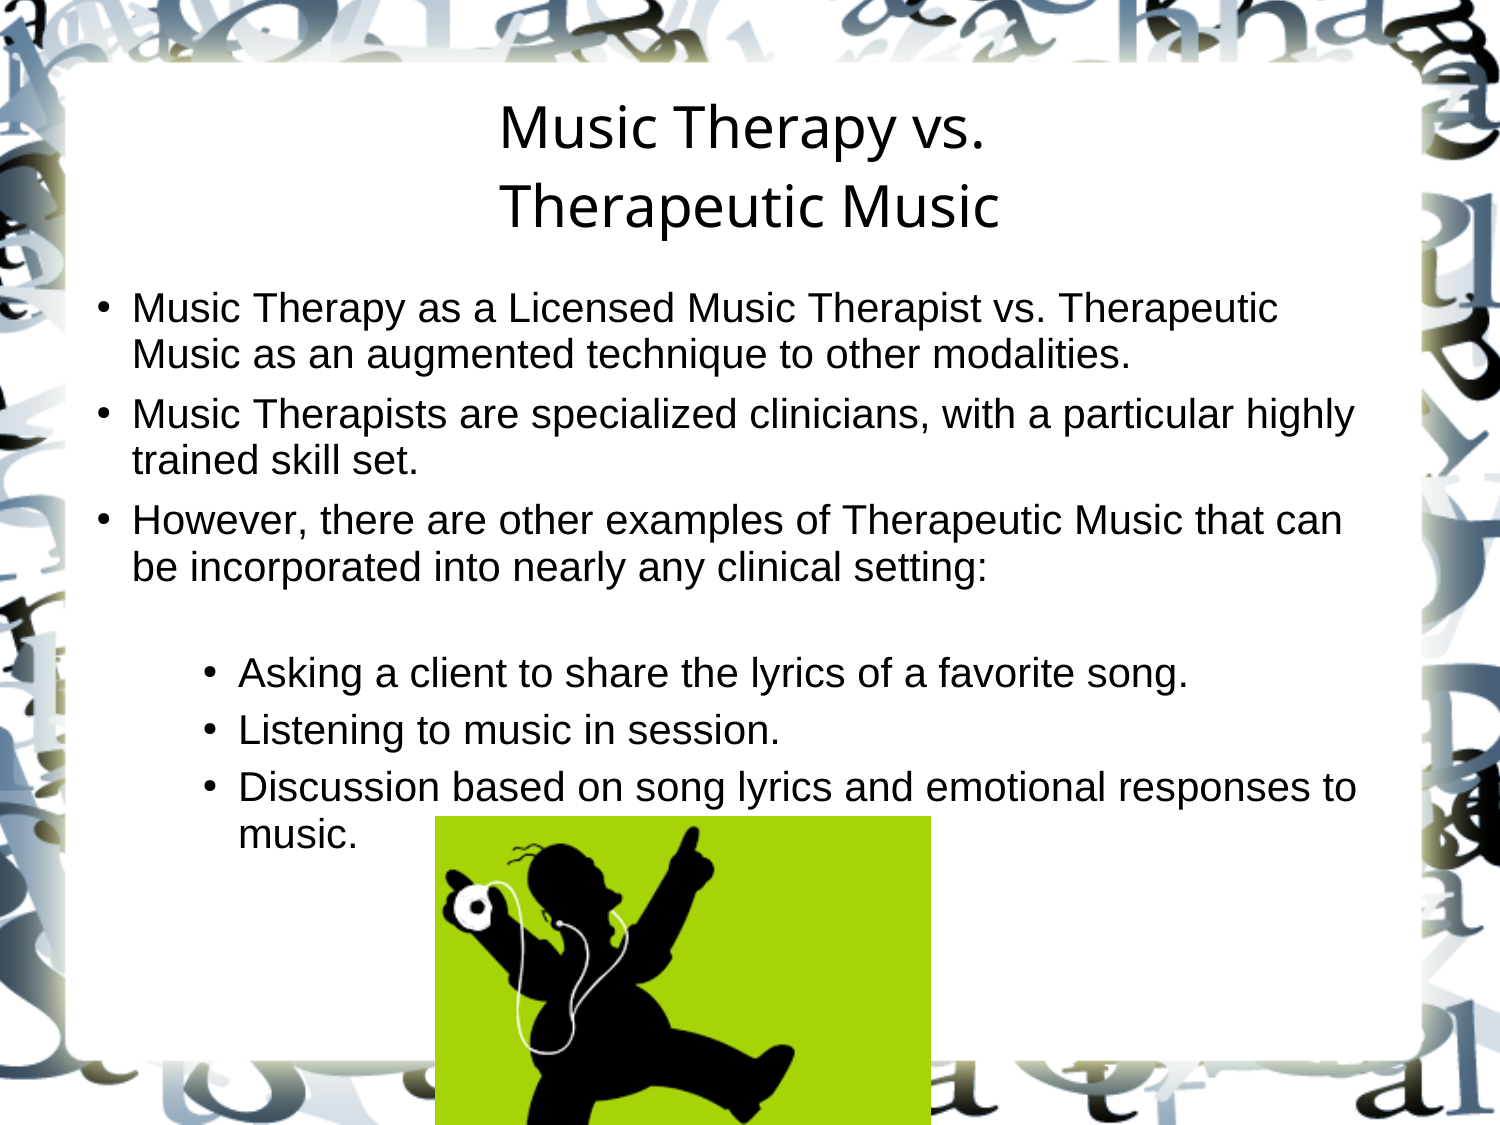

# Music Therapy vs. Therapeutic Music
Music Therapy as a Licensed Music Therapist vs. Therapeutic Music as an augmented technique to other modalities.
Music Therapists are specialized clinicians, with a particular highly trained skill set.
However, there are other examples of Therapeutic Music that can be incorporated into nearly any clinical setting:
Asking a client to share the lyrics of a favorite song.
Listening to music in session.
Discussion based on song lyrics and emotional responses to music.